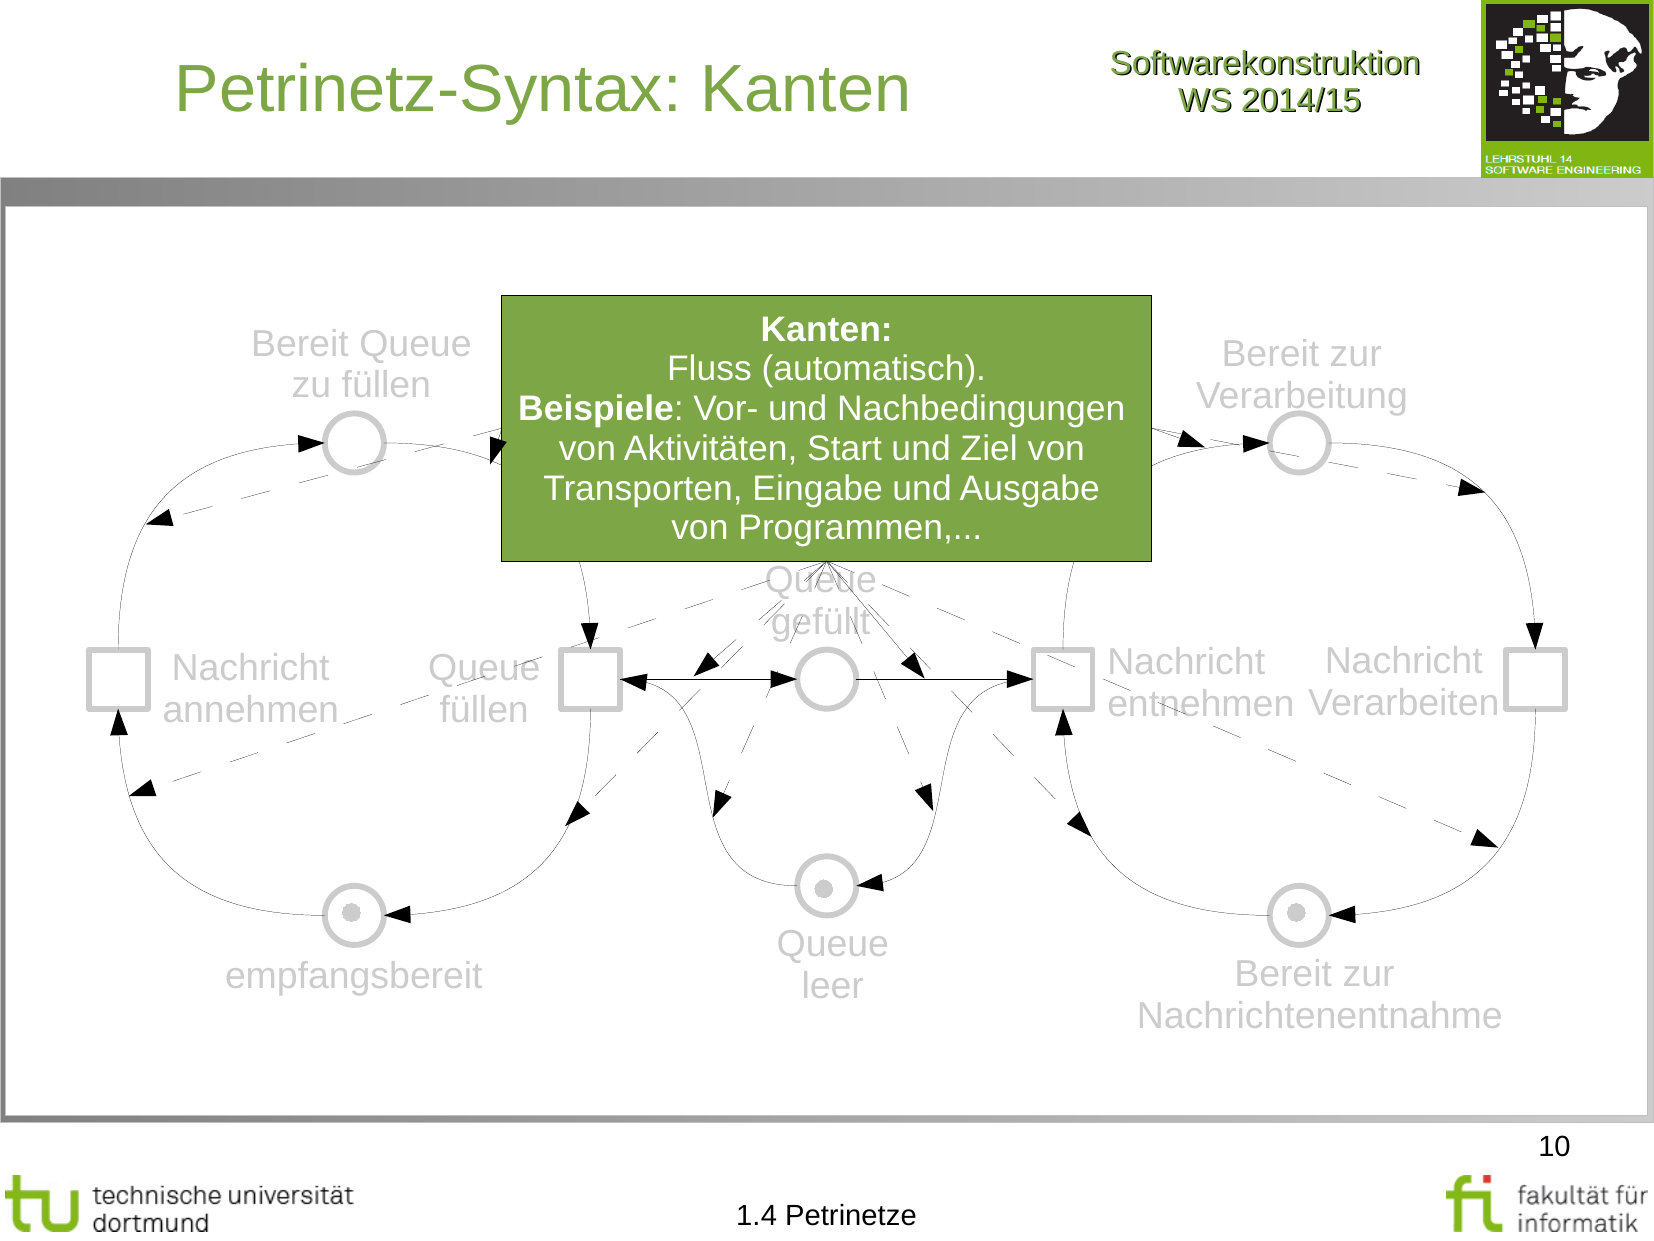

# Petrinetz-Syntax: Kanten
Kanten:
Fluss (automatisch).
Beispiele: Vor- und Nachbedingungen
von Aktivitäten, Start und Ziel von
Transporten, Eingabe und Ausgabe
von Programmen,...
Bereit Queue
zu füllen
Bereit zur
Verarbeitung
Queue
gefüllt
Nachricht
Verarbeiten
Nachricht
entnehmen
Nachricht
annehmen
Queue
füllen
Queue
leer
Bereit zur
Nachrichtenentnahme
empfangsbereit
10
1.4 Petrinetze